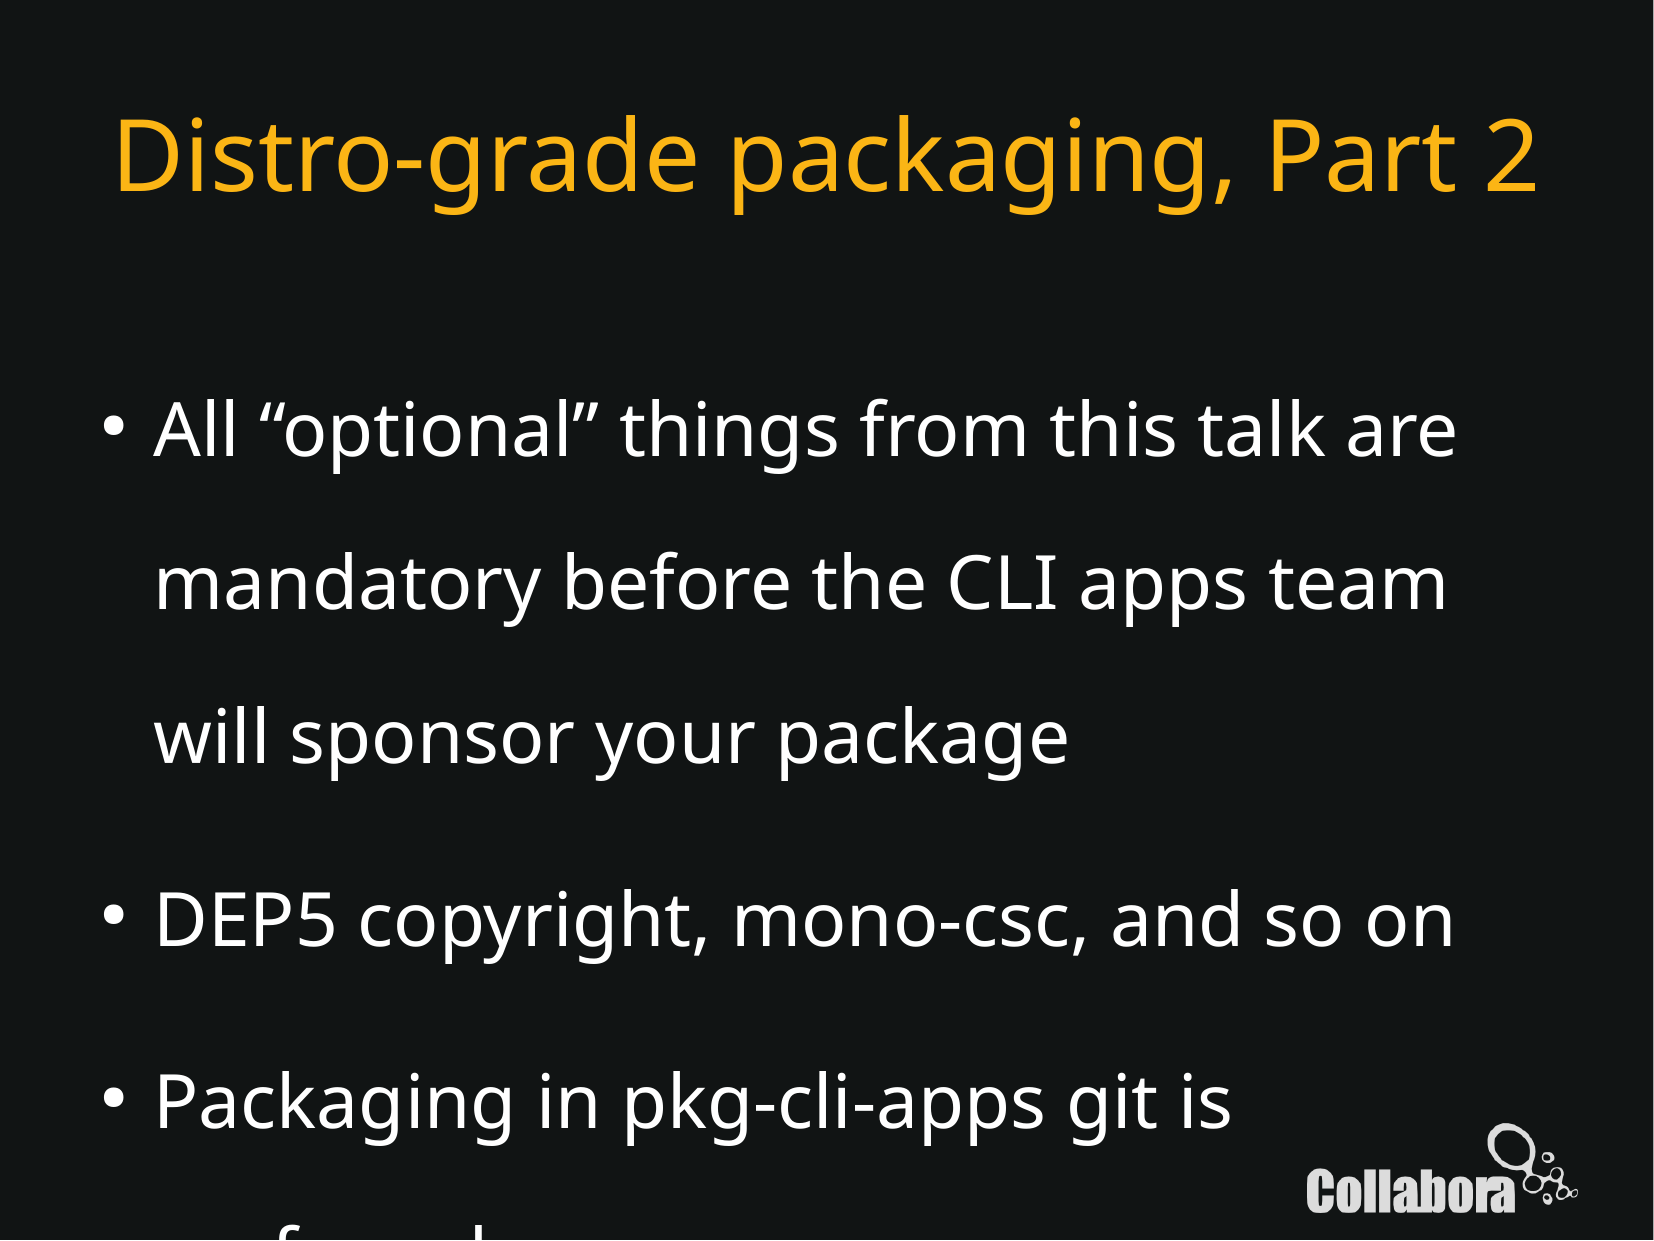

# Distro-grade packaging, Part 2
All “optional” things from this talk are mandatory before the CLI apps team will sponsor your package
DEP5 copyright, mono-csc, and so on
Packaging in pkg-cli-apps git is preferred